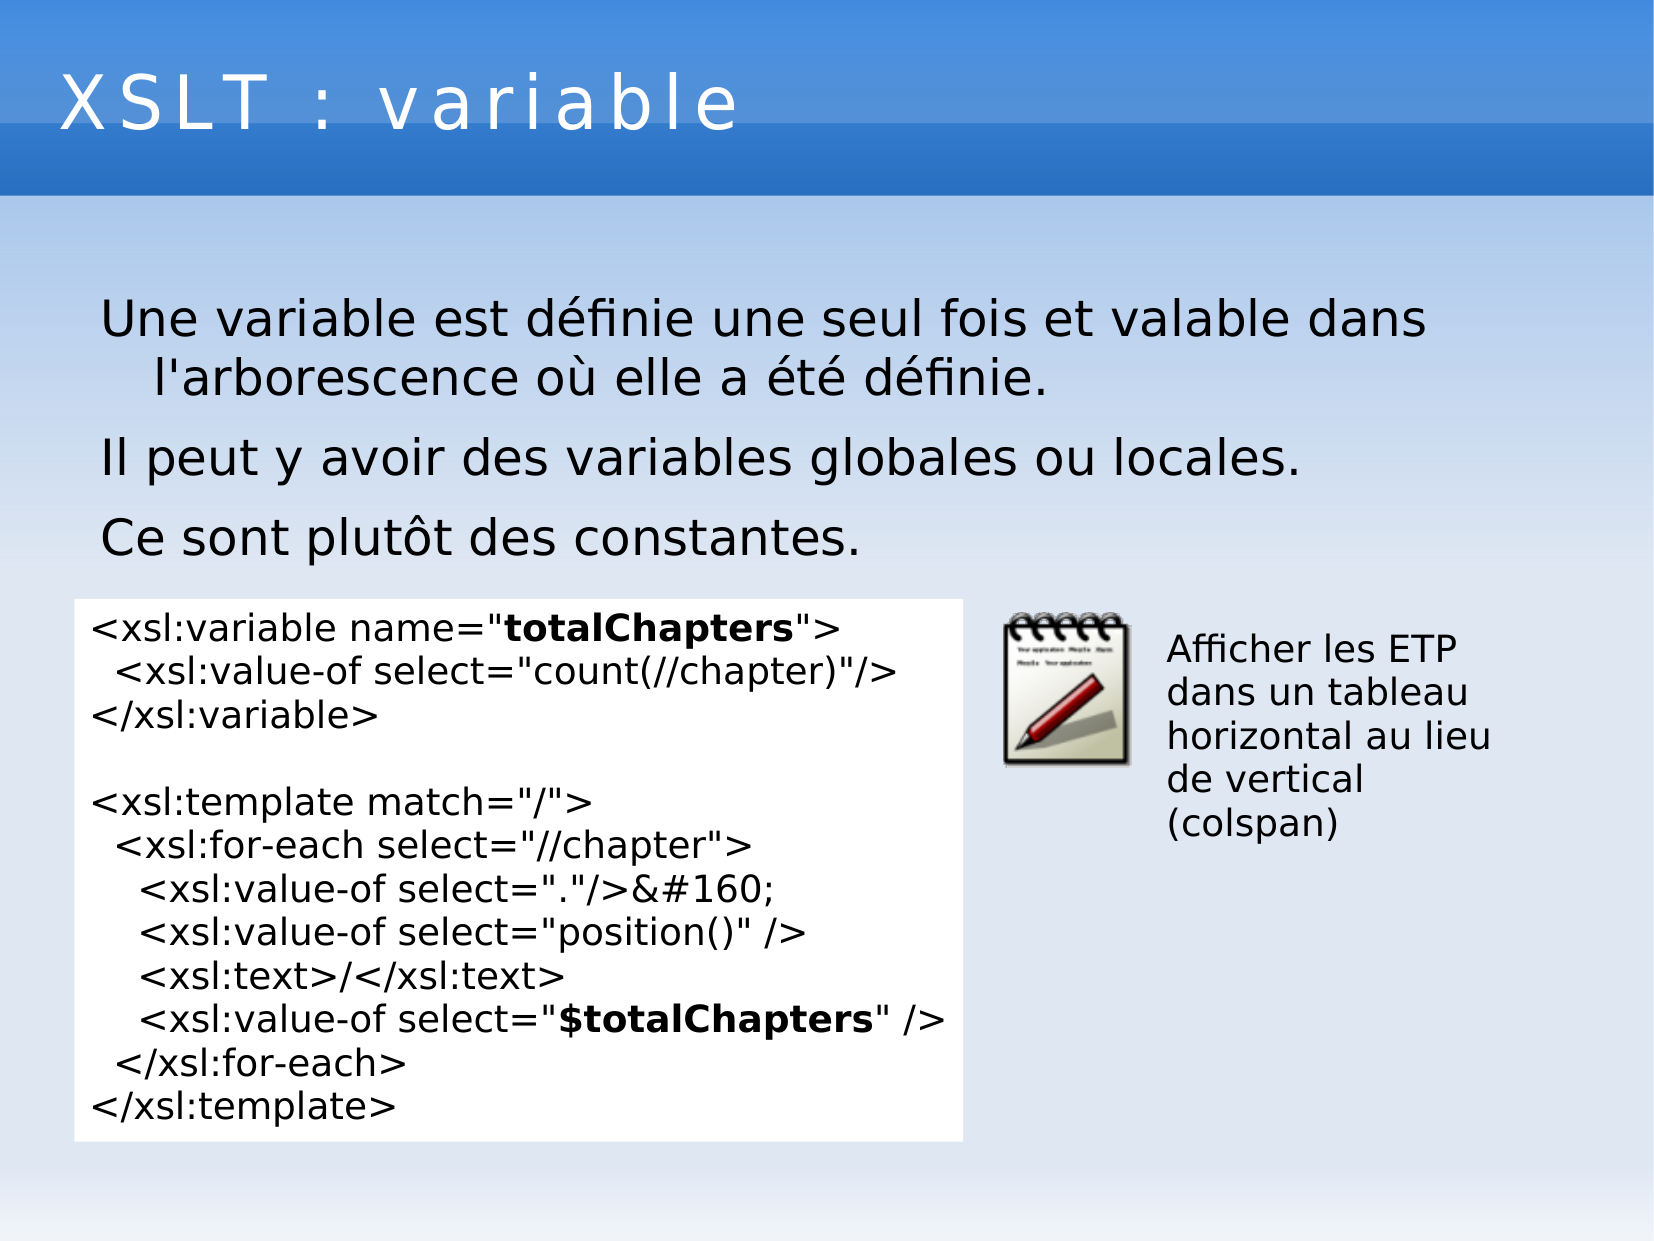

# XSLT : variable
Une variable est définie une seul fois et valable dans l'arborescence où elle a été définie.
Il peut y avoir des variables globales ou locales.
Ce sont plutôt des constantes.
<xsl:variable name="totalChapters">
 <xsl:value-of select="count(//chapter)"/>
</xsl:variable>
<xsl:template match="/">
 <xsl:for-each select="//chapter">
 <xsl:value-of select="."/>&#160;
 <xsl:value-of select="position()" />
 <xsl:text>/</xsl:text>
 <xsl:value-of select="$totalChapters" />
 </xsl:for-each>
</xsl:template>
Afficher les ETP dans un tableau horizontal au lieu de vertical (colspan)